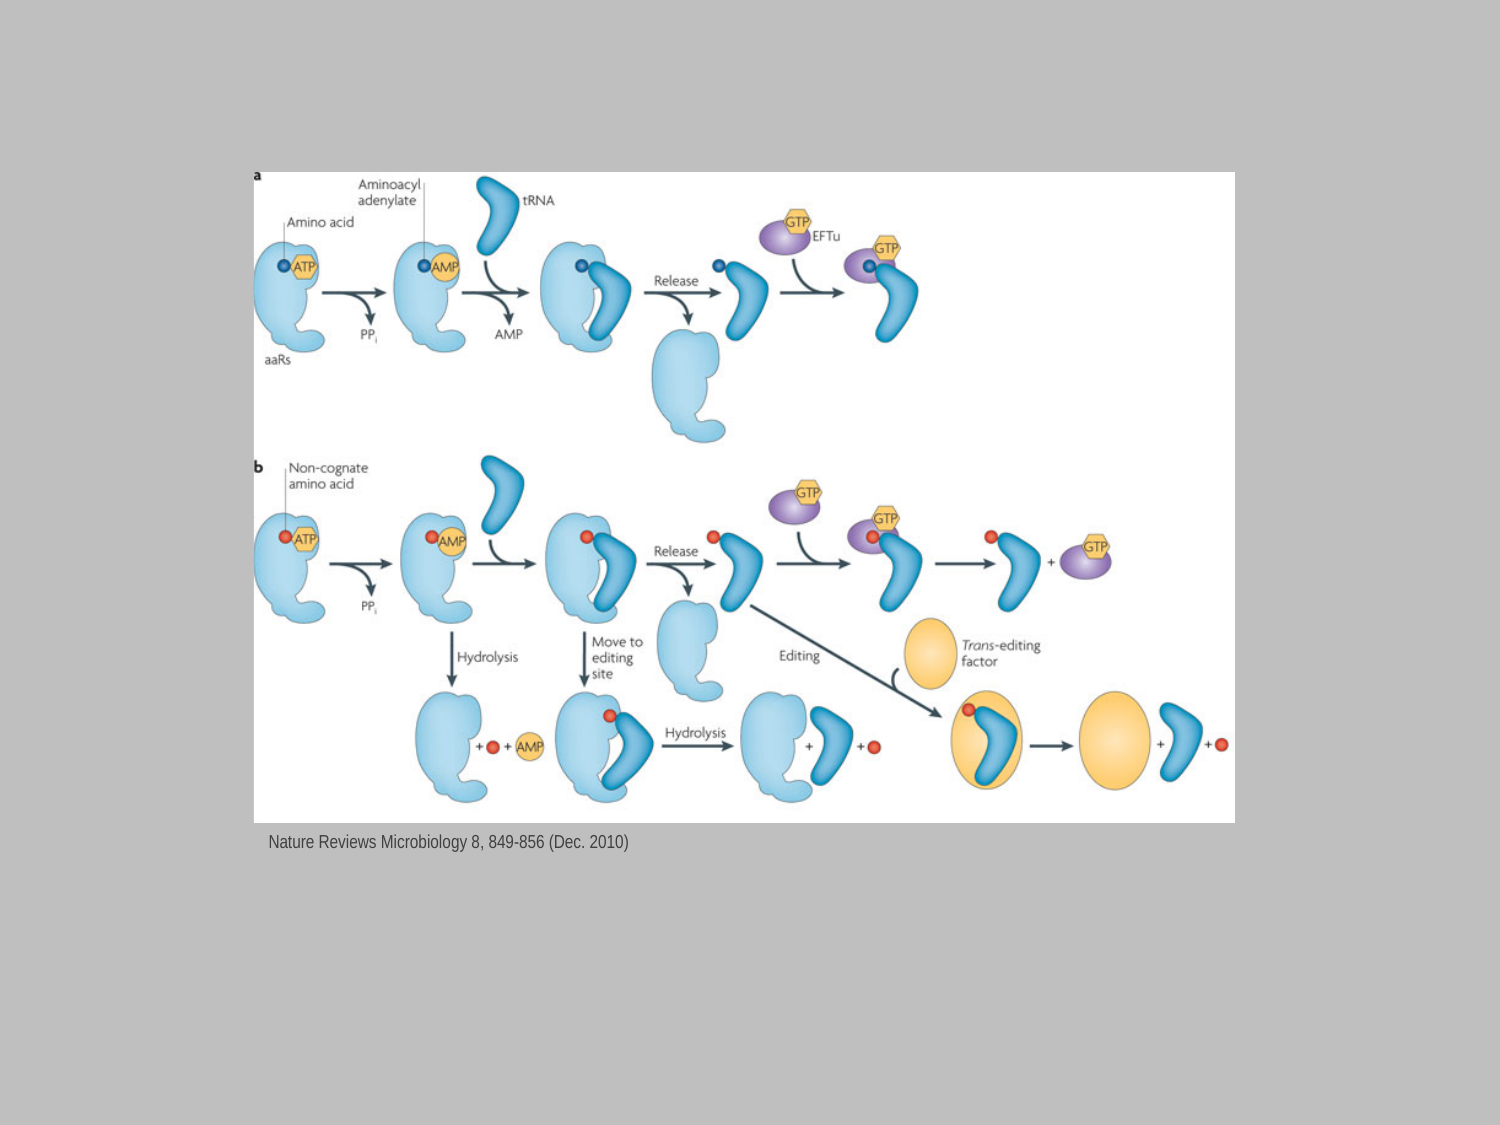

Nature Reviews Microbiology 8, 849-856 (Dec. 2010)